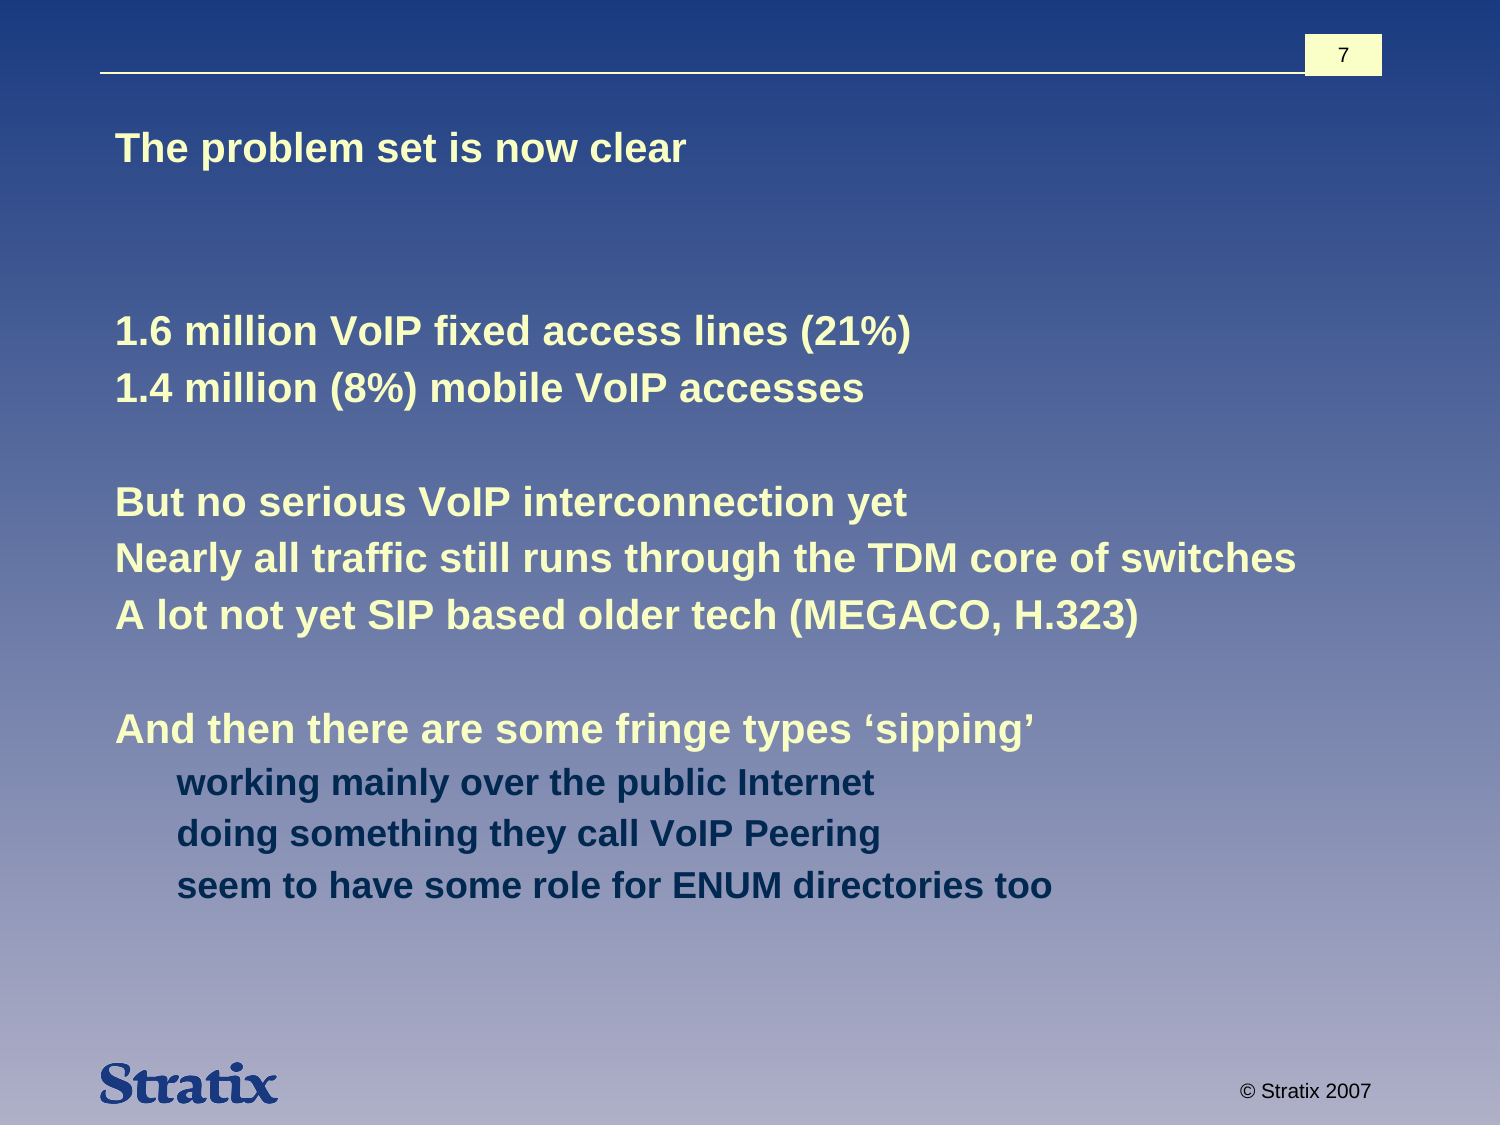

7
# The problem set is now clear
1.6 million VoIP fixed access lines (21%)
1.4 million (8%) mobile VoIP accesses
But no serious VoIP interconnection yet
Nearly all traffic still runs through the TDM core of switches
A lot not yet SIP based older tech (MEGACO, H.323)
And then there are some fringe types ‘sipping’
working mainly over the public Internet
doing something they call VoIP Peering
seem to have some role for ENUM directories too